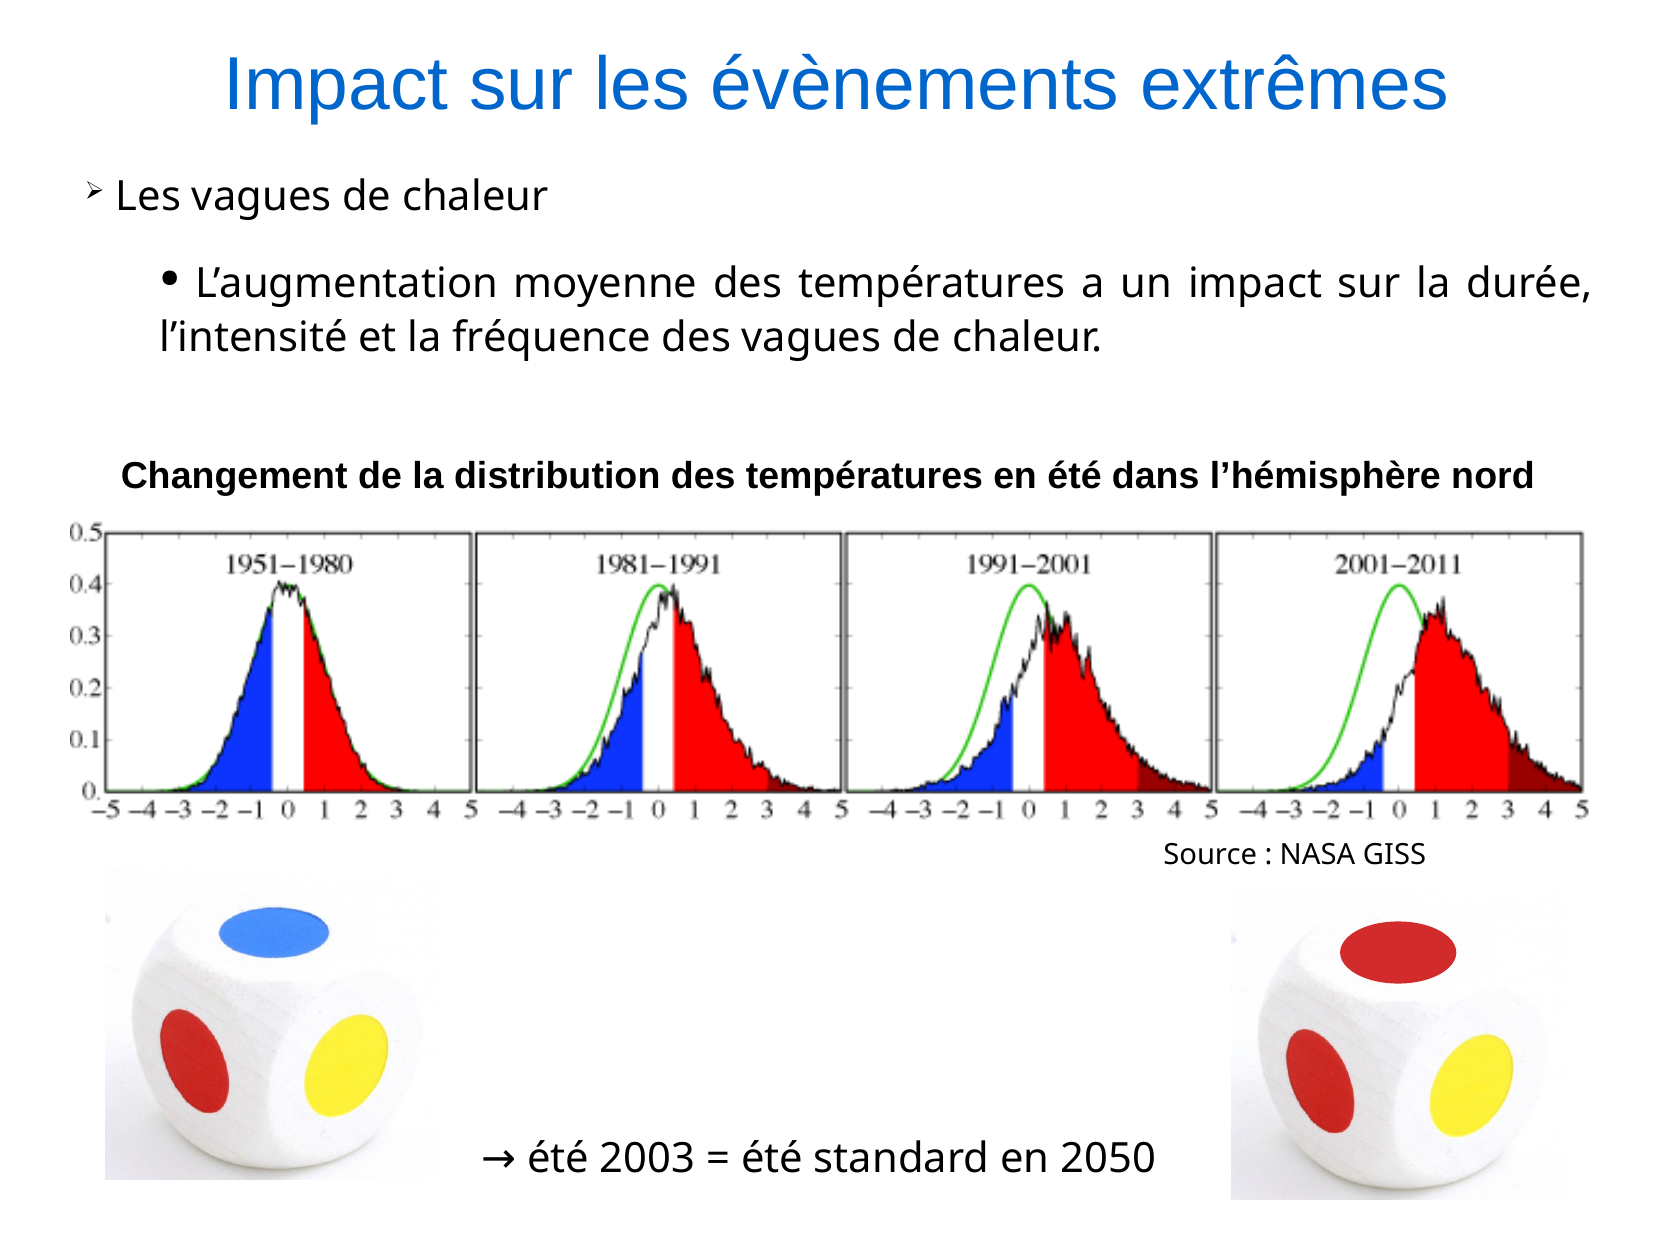

Impact sur les évènements extrêmes
 Les vagues de chaleur
 L’augmentation moyenne des températures a un impact sur la durée, l’intensité et la fréquence des vagues de chaleur.
				 → été 2003 = été standard en 2050
Changement de la distribution des températures en été dans l’hémisphère nord
Source : NASA GISS